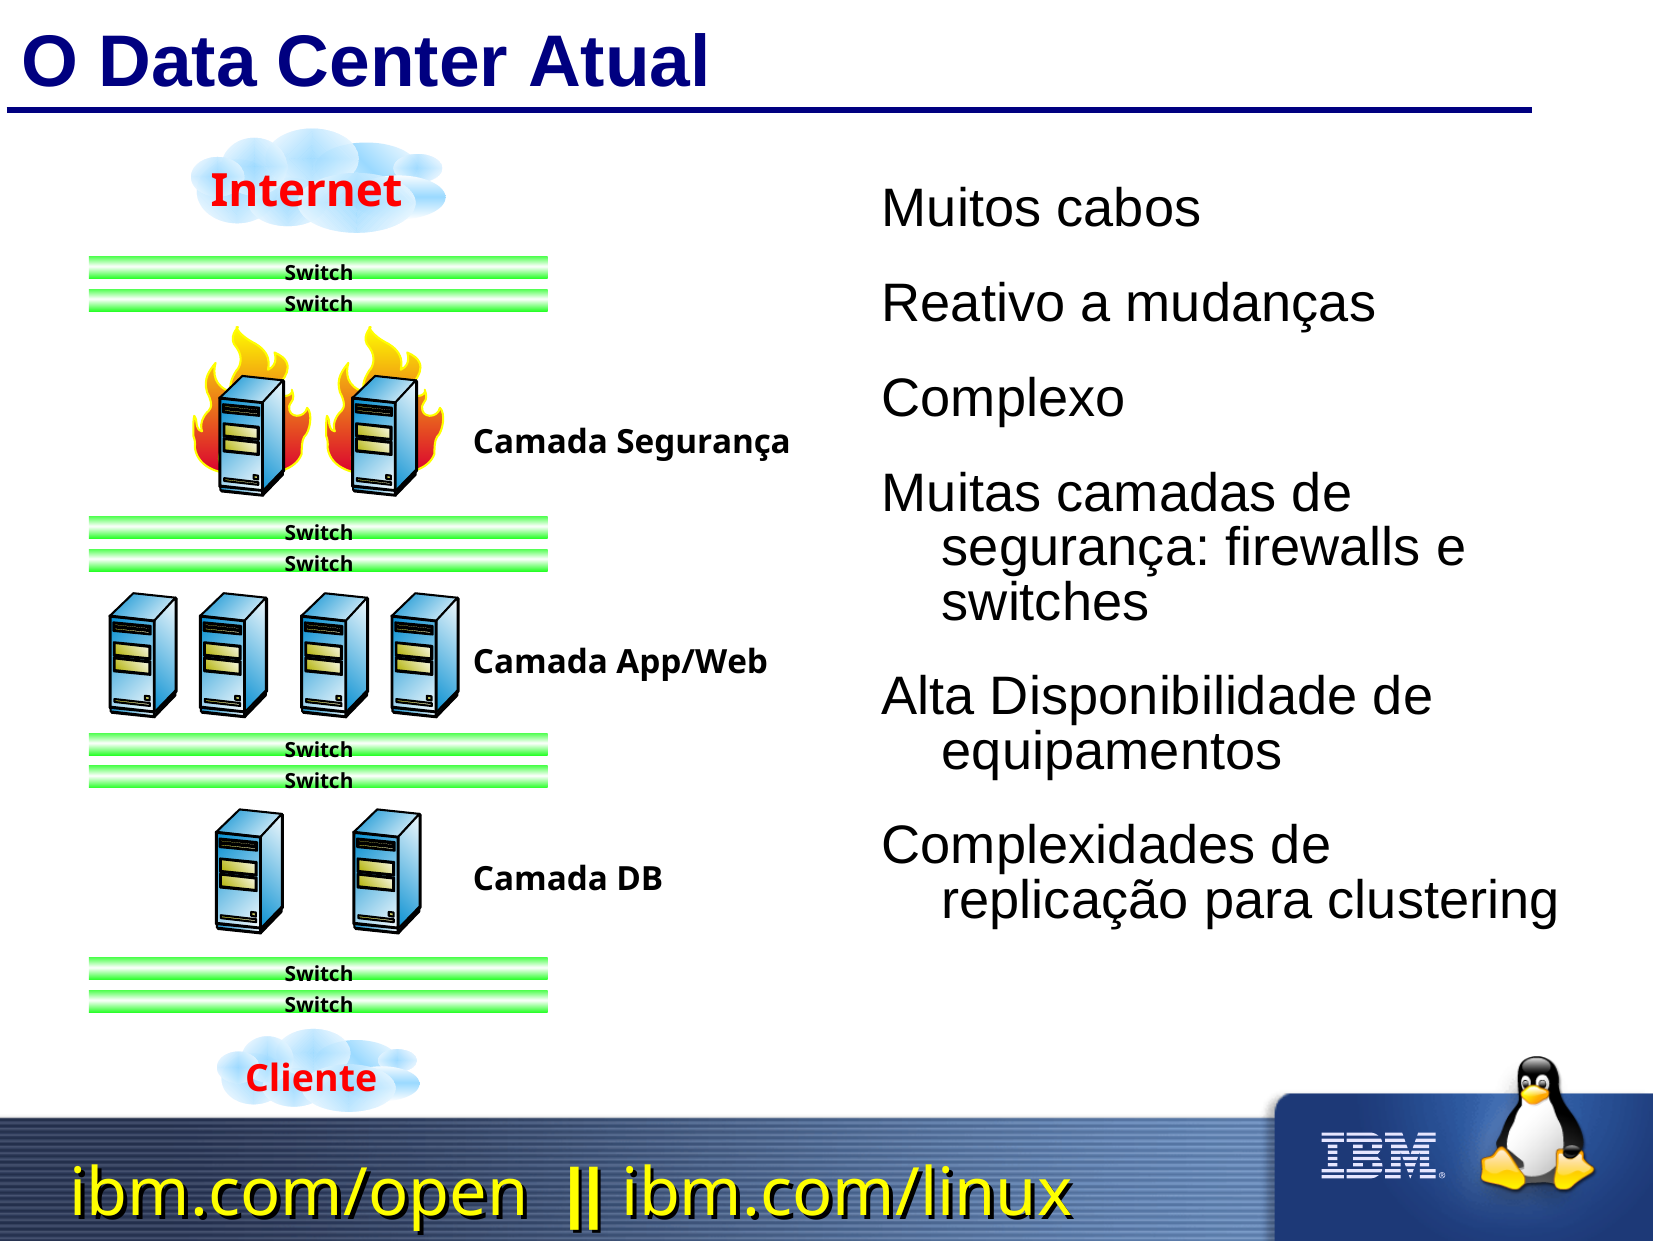

O Data Center Atual
Internet
# Muitos cabos
Reativo a mudanças
Complexo
Muitas camadas de segurança: firewalls e switches
Alta Disponibilidade de equipamentos
Complexidades de replicação para clustering
Switch
Switch
Camada Segurança
Switch
Switch
Camada App/Web
Switch
Switch
Camada DB
Switch
Switch
Cliente